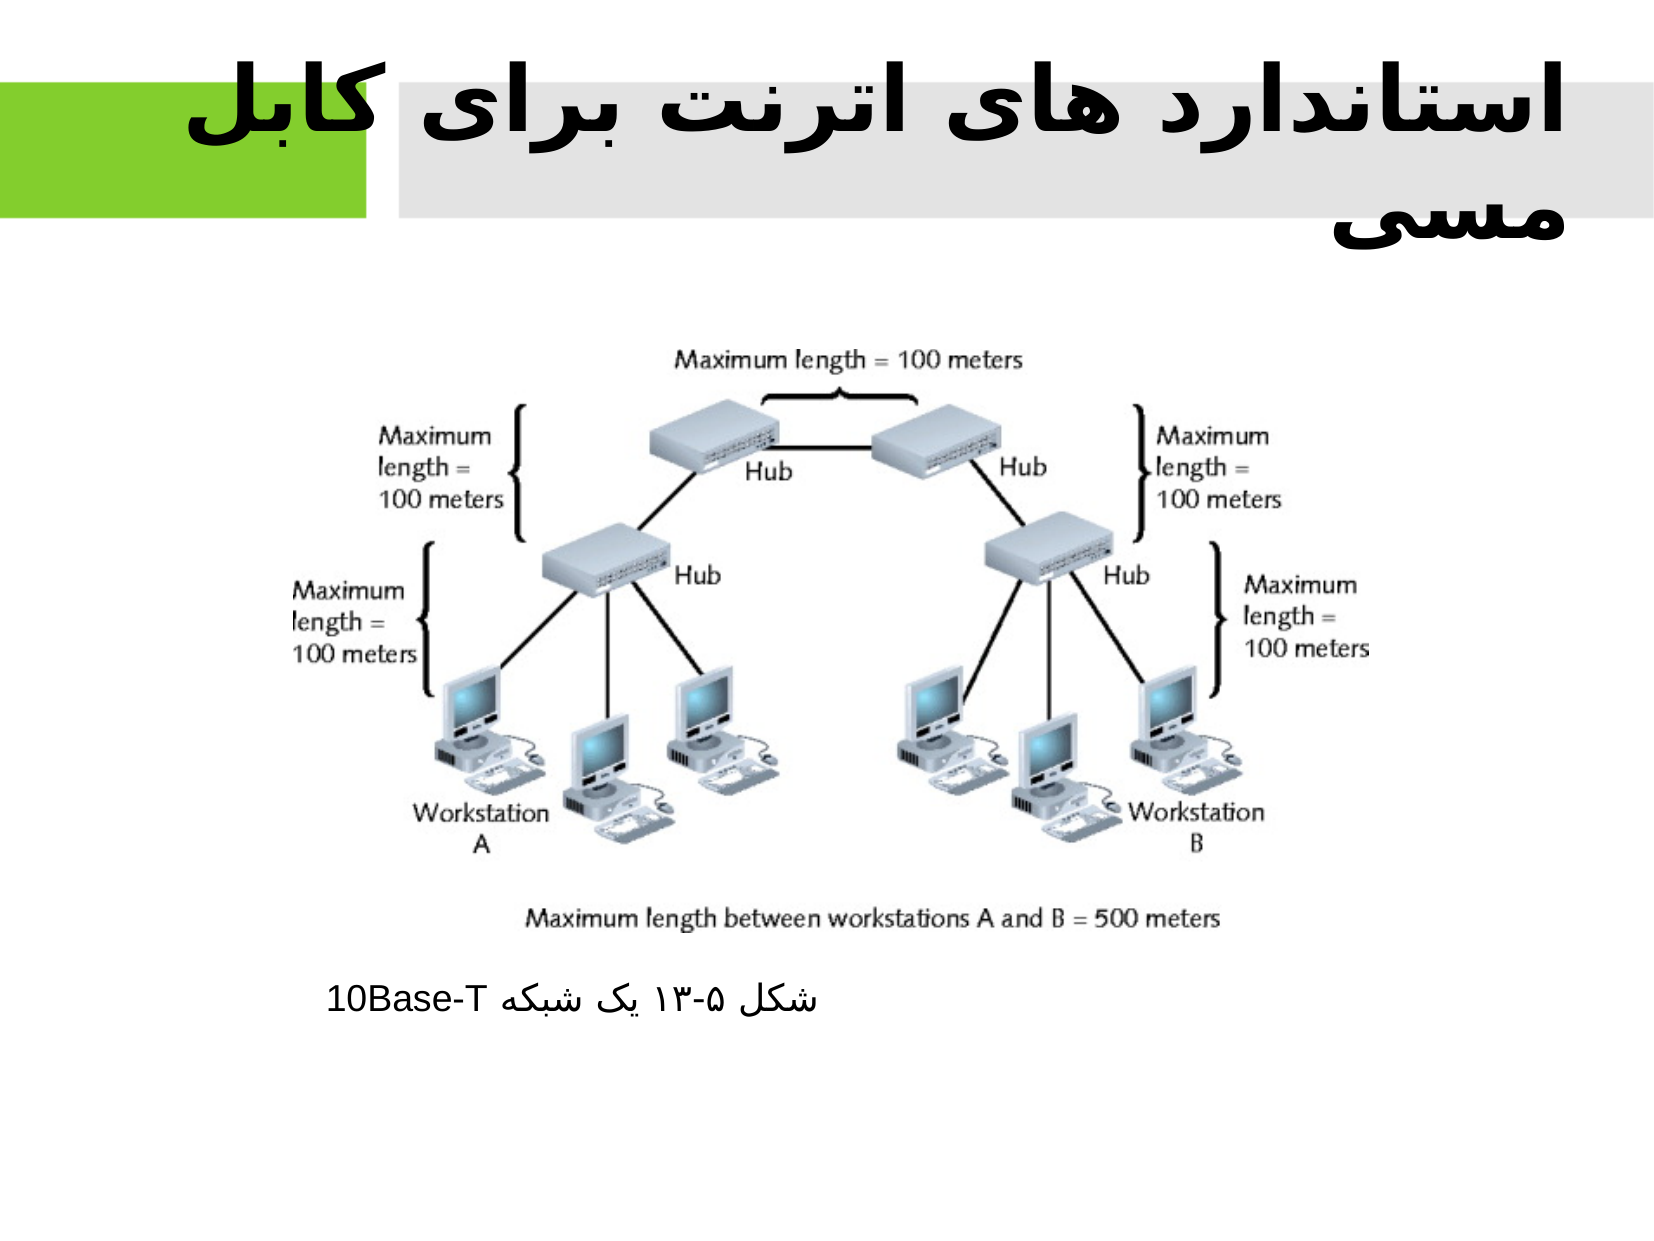

# استاندارد های اترنت برای کابل مسی
شکل ۵-۱۳ یک شبکه 10Base-T